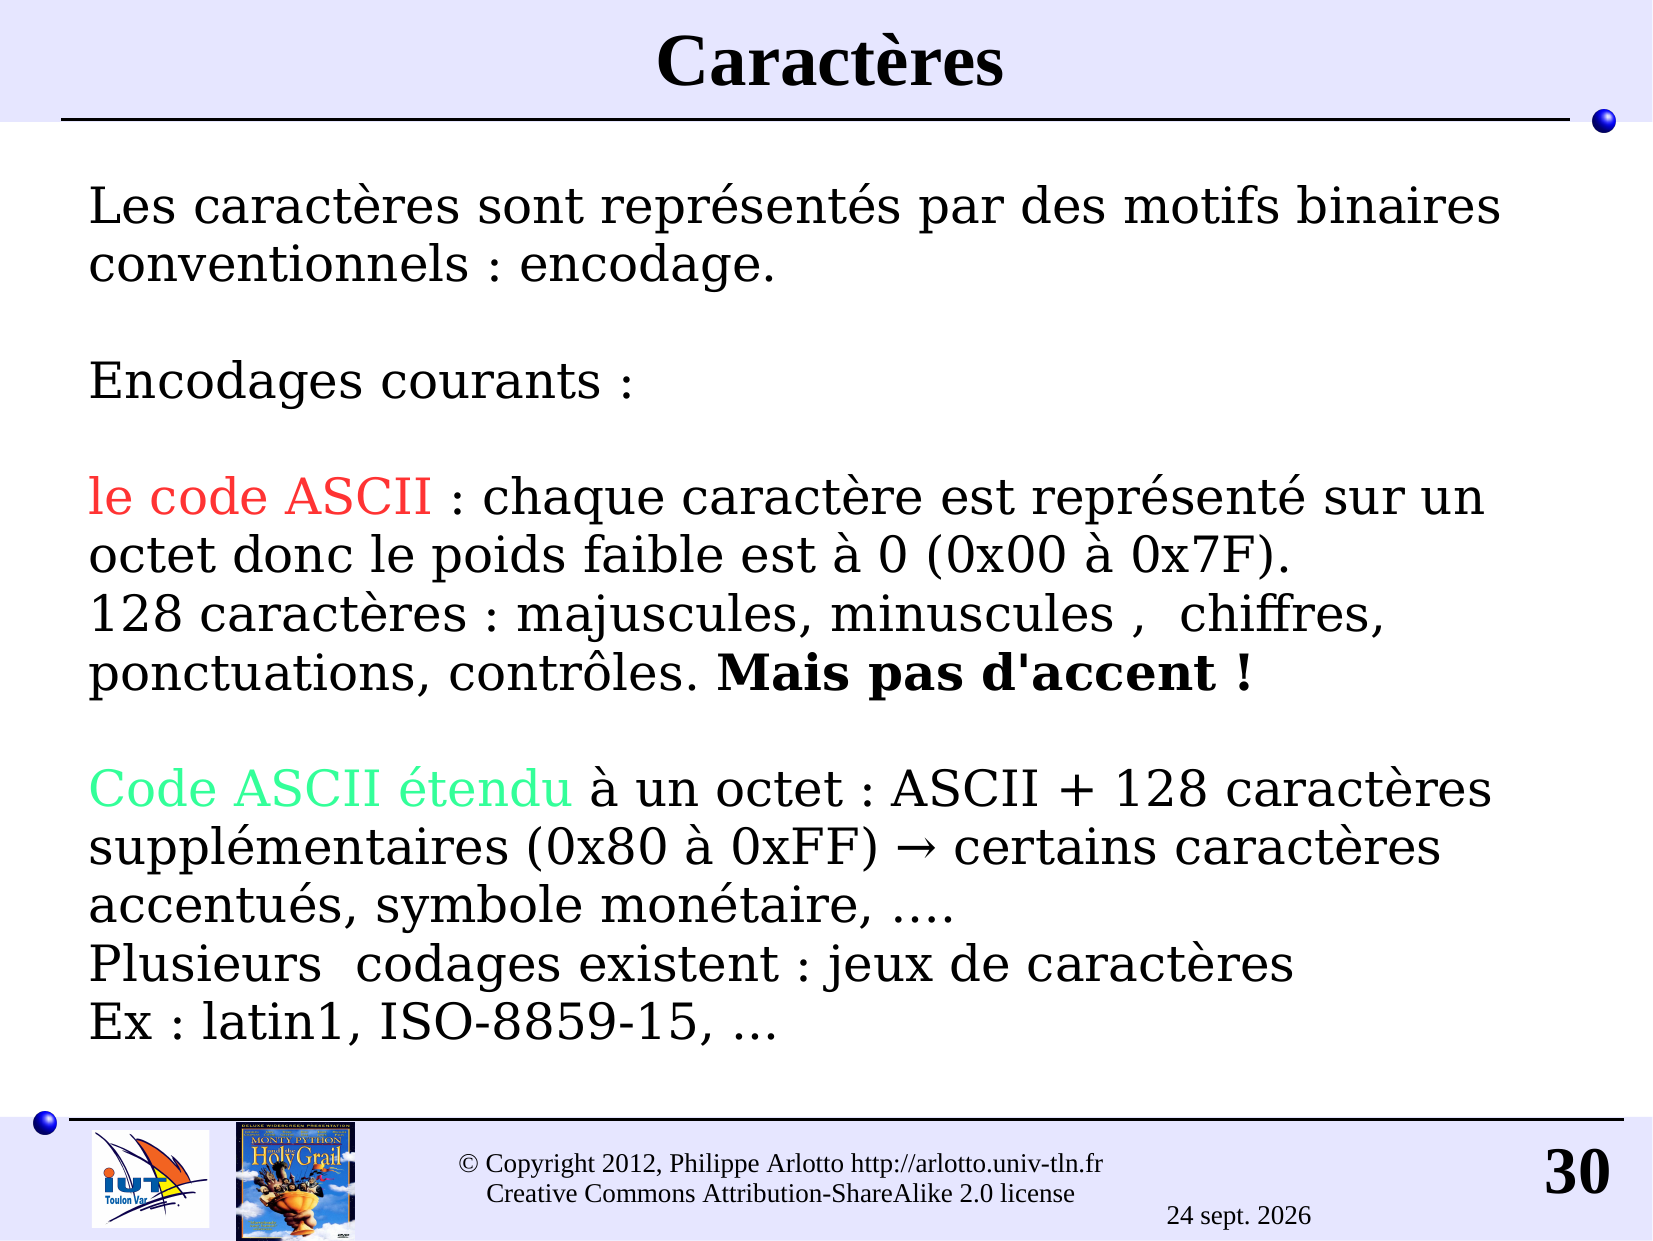

# Caractères
Les caractères sont représentés par des motifs binaires conventionnels : encodage.
Encodages courants :
le code ASCII : chaque caractère est représenté sur un octet donc le poids faible est à 0 (0x00 à 0x7F).
128 caractères : majuscules, minuscules , chiffres, ponctuations, contrôles. Mais pas d'accent !
Code ASCII étendu à un octet : ASCII + 128 caractères supplémentaires (0x80 à 0xFF) → certains caractères accentués, symbole monétaire, ….
Plusieurs codages existent : jeux de caractères
Ex : latin1, ISO-8859-15, ...